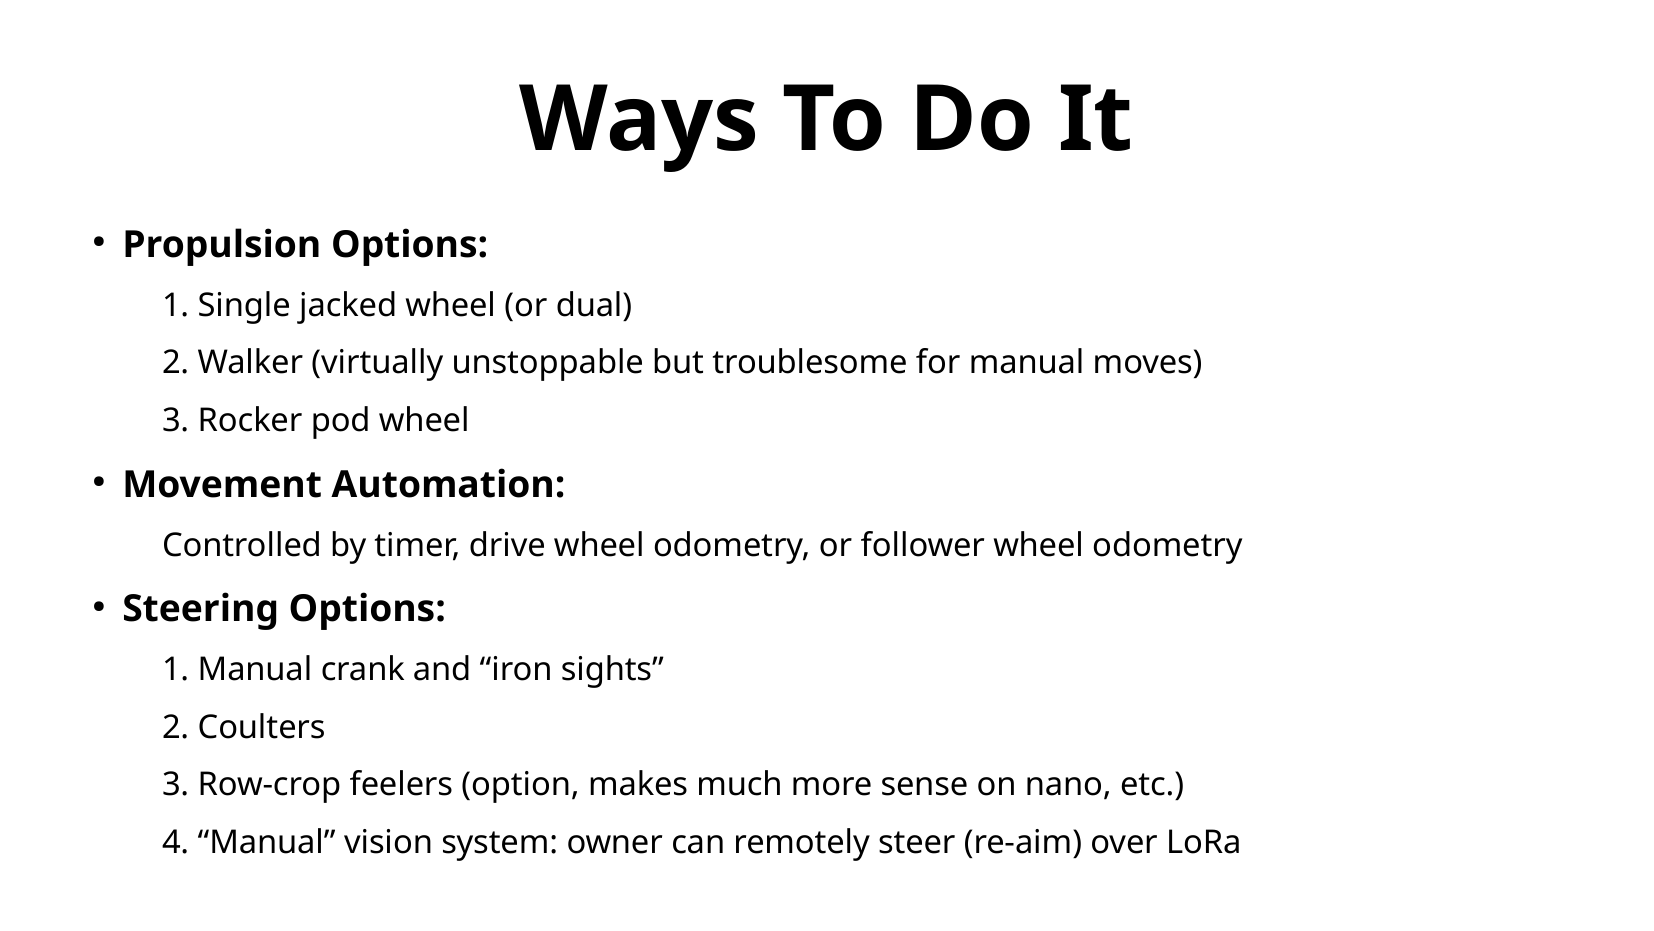

# Ways To Do It
Propulsion Options:
1. Single jacked wheel (or dual)
2. Walker (virtually unstoppable but troublesome for manual moves)
3. Rocker pod wheel
Movement Automation:
Controlled by timer, drive wheel odometry, or follower wheel odometry
Steering Options:
1. Manual crank and “iron sights”
2. Coulters
3. Row-crop feelers (option, makes much more sense on nano, etc.)
4. “Manual” vision system: owner can remotely steer (re-aim) over LoRa